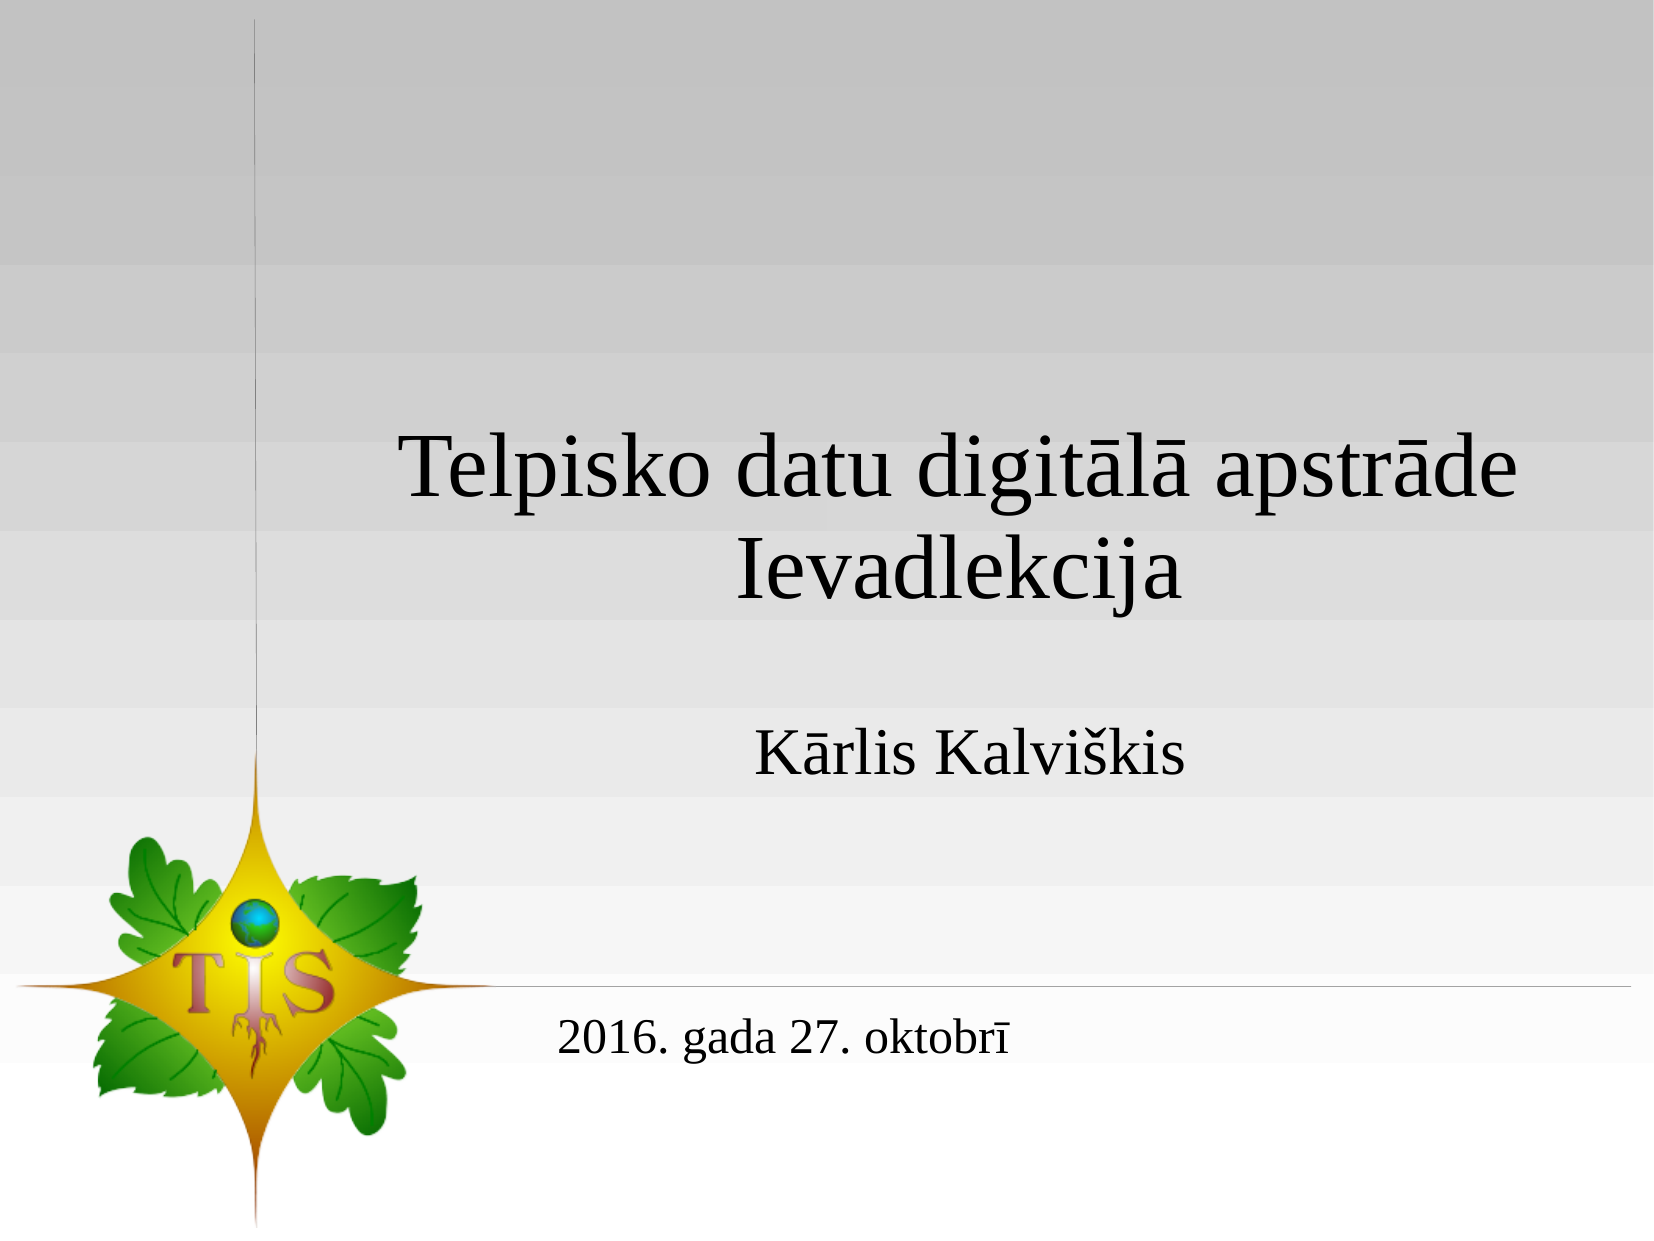

# Telpisko datu digitālā apstrāde Ievadlekcija
2016. gada 27. oktobrī